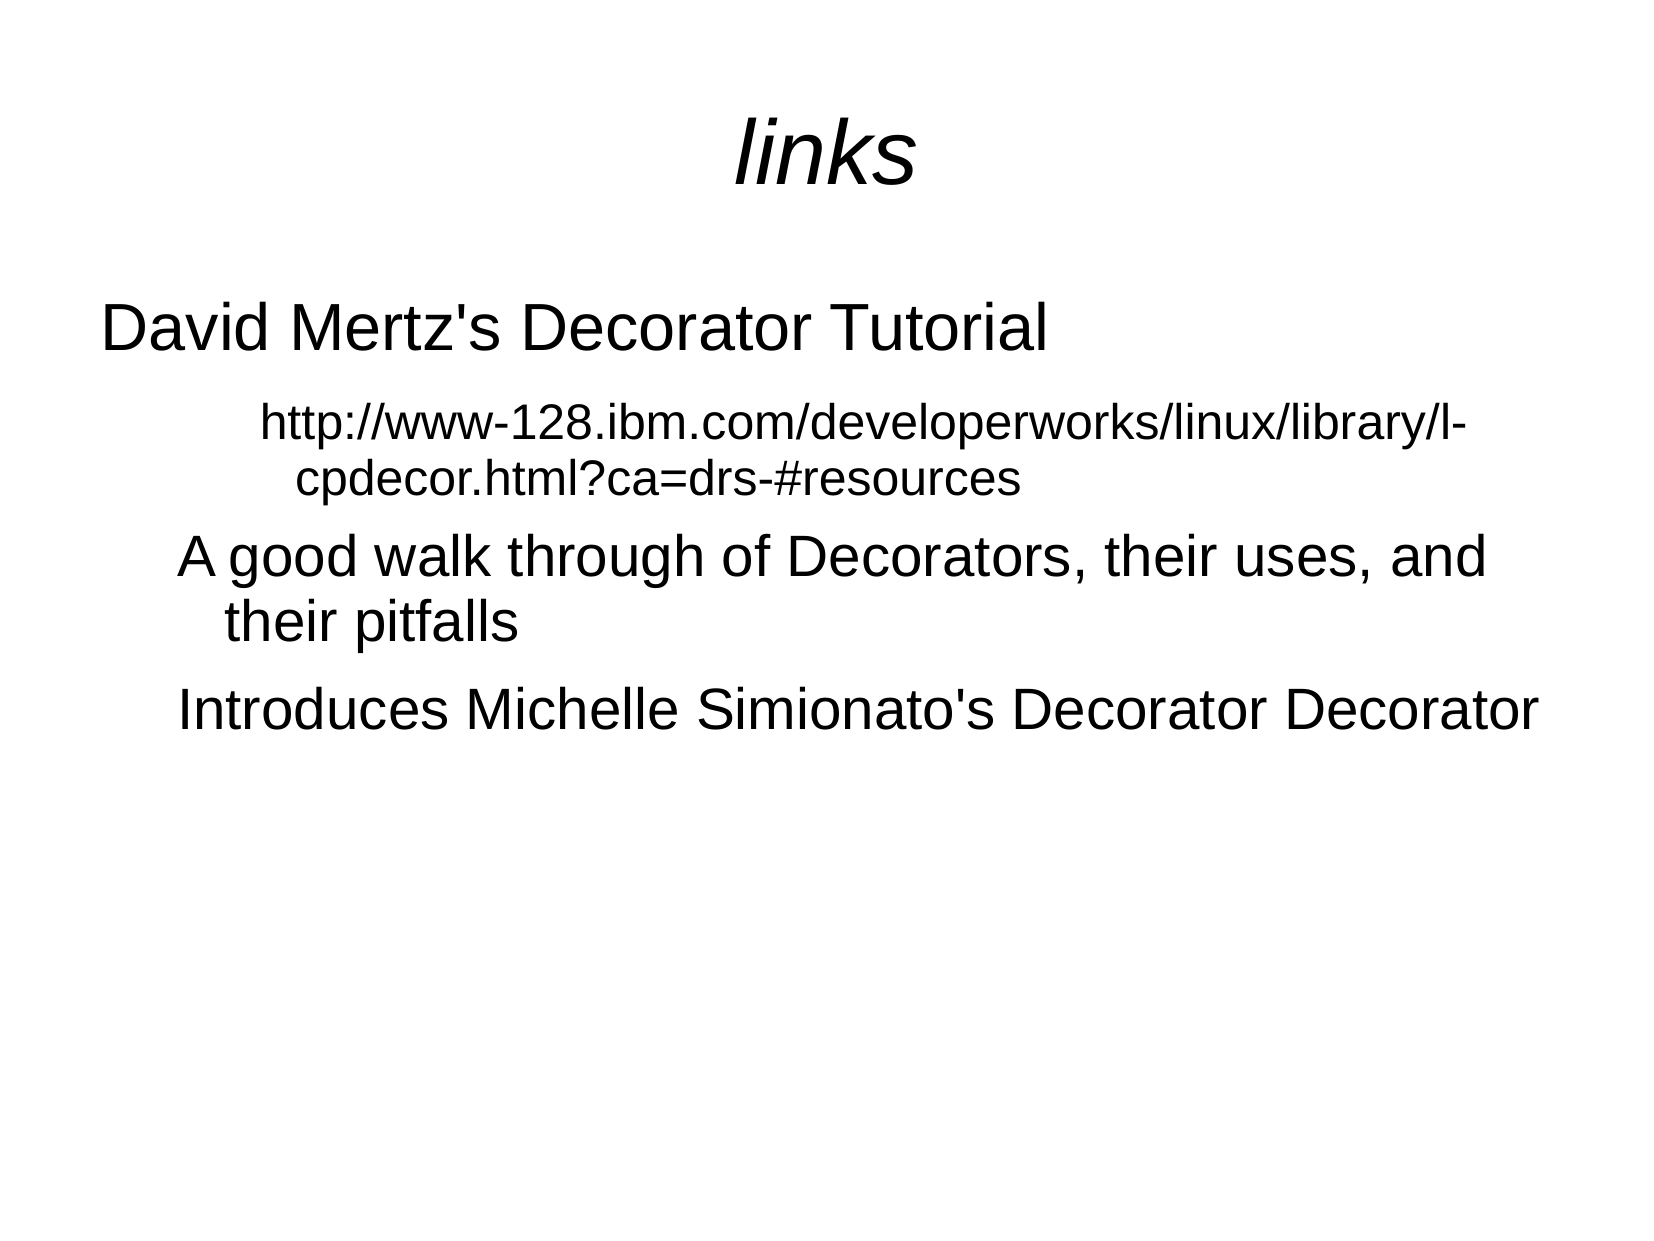

# links
David Mertz's Decorator Tutorial
http://www-128.ibm.com/developerworks/linux/library/l-cpdecor.html?ca=drs-#resources
A good walk through of Decorators, their uses, and their pitfalls
Introduces Michelle Simionato's Decorator Decorator